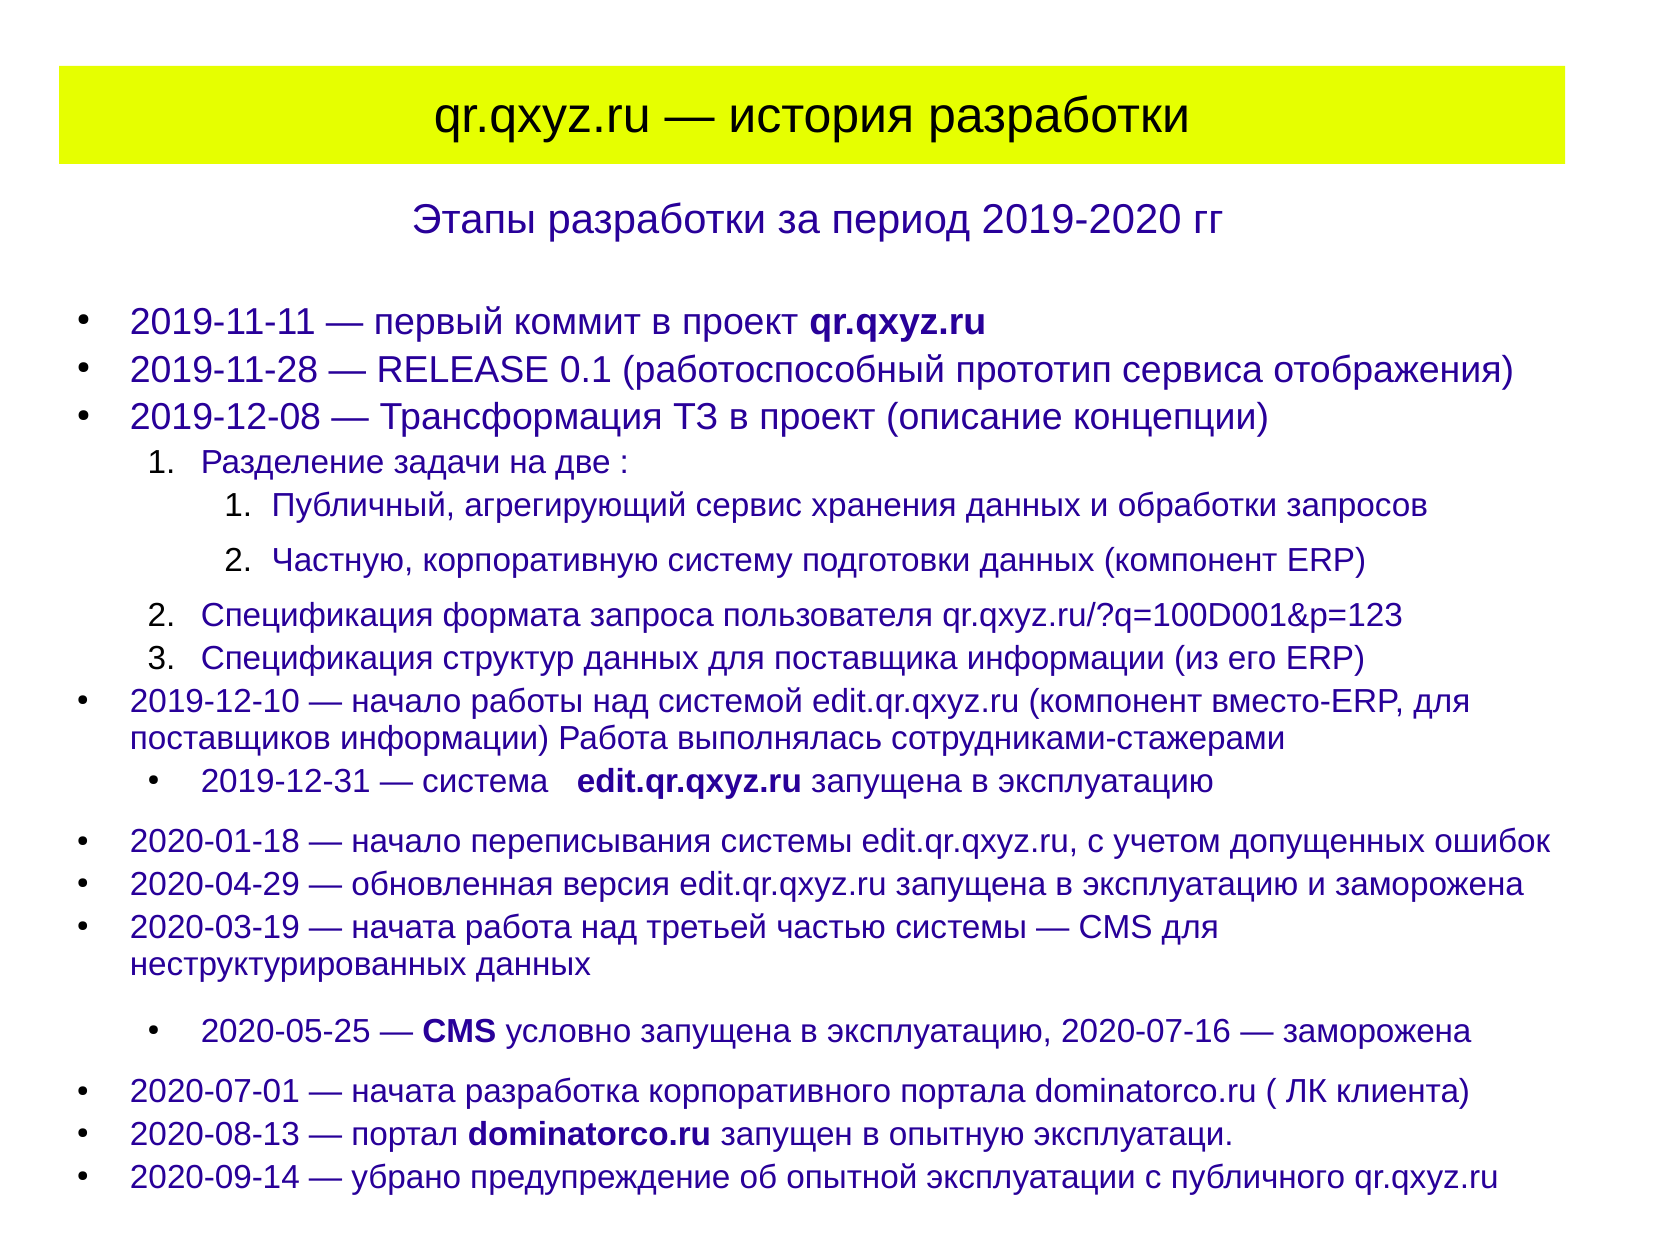

qr.qxyz.ru — история разработки
# Этапы разработки за период 2019-2020 гг
2019-11-11 — первый коммит в проект qr.qxyz.ru
2019‑11‑28 — RELEASE 0.1 (работоспособный прототип сервиса отображения)
2019-12-08 — Трансформация ТЗ в проект (описание концепции)
Разделение задачи на две :
Публичный, агрегирующий сервис хранения данных и обработки запросов
Частную, корпоративную систему подготовки данных (компонент ERP)
Спецификация формата запроса пользователя qr.qxyz.ru/?q=100D001&p=123
Спецификация структур данных для поставщика информации (из его ERP)
2019-12-10 — начало работы над системой edit.qr.qxyz.ru (компонент вместо-ERP, для поставщиков информации) Работа выполнялась сотрудниками-стажерами
2019-12-31 — система edit.qr.qxyz.ru запущена в эксплуатацию
2020-01-18 — начало переписывания системы edit.qr.qxyz.ru, с учетом допущенных ошибок
2020-04-29 — обновленная версия edit.qr.qxyz.ru запущена в эксплуатацию и заморожена
2020-03-19 — начата работа над третьей частью системы — CMS для неструктурированных данных
2020‑05‑25 — CMS условно запущена в эксплуатацию, 2020‑07‑16 — заморожена
2020-07-01 — начата разработка корпоративного портала dominatorco.ru ( ЛК клиента)
2020‑08‑13 — портал dominatorco.ru запущен в опытную эксплуатаци.
2020‑09‑14 — убрано предупреждение об опытной эксплуатации с публичного qr.qxyz.ru